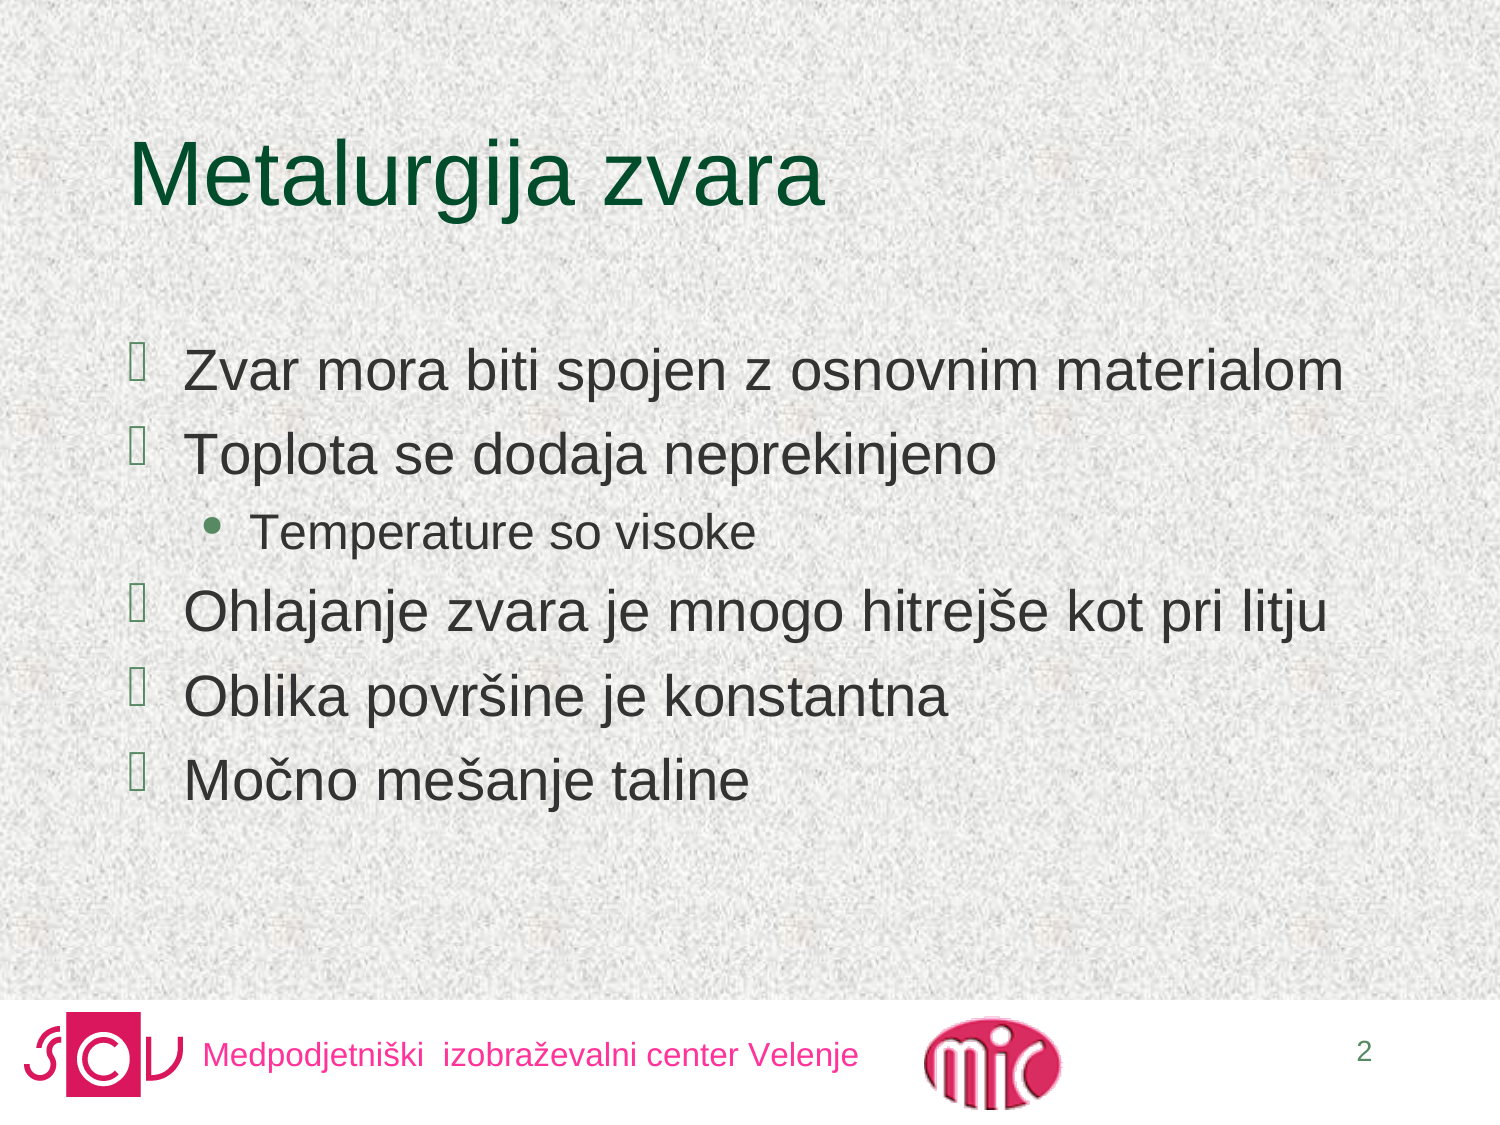

# Metalurgija zvara
Zvar mora biti spojen z osnovnim materialom
Toplota se dodaja neprekinjeno
Temperature so visoke
Ohlajanje zvara je mnogo hitrejše kot pri litju
Oblika površine je konstantna
Močno mešanje taline